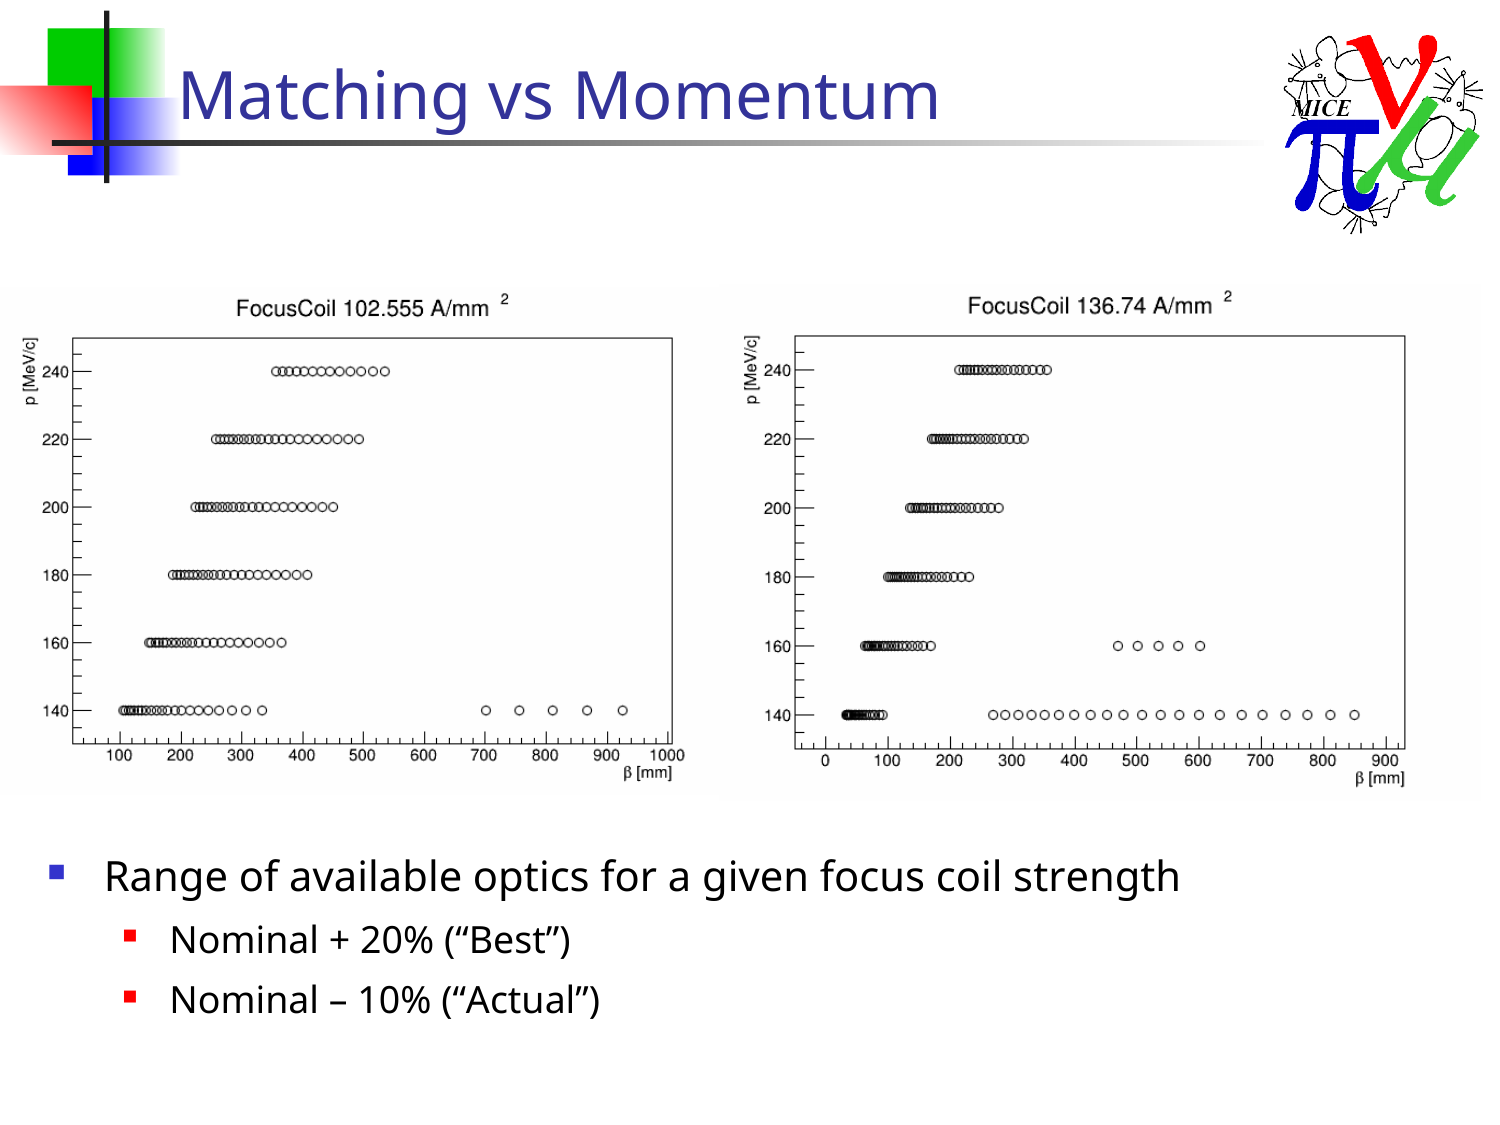

# Matching vs Momentum
Range of available optics for a given focus coil strength
Nominal + 20% (“Best”)
Nominal – 10% (“Actual”)